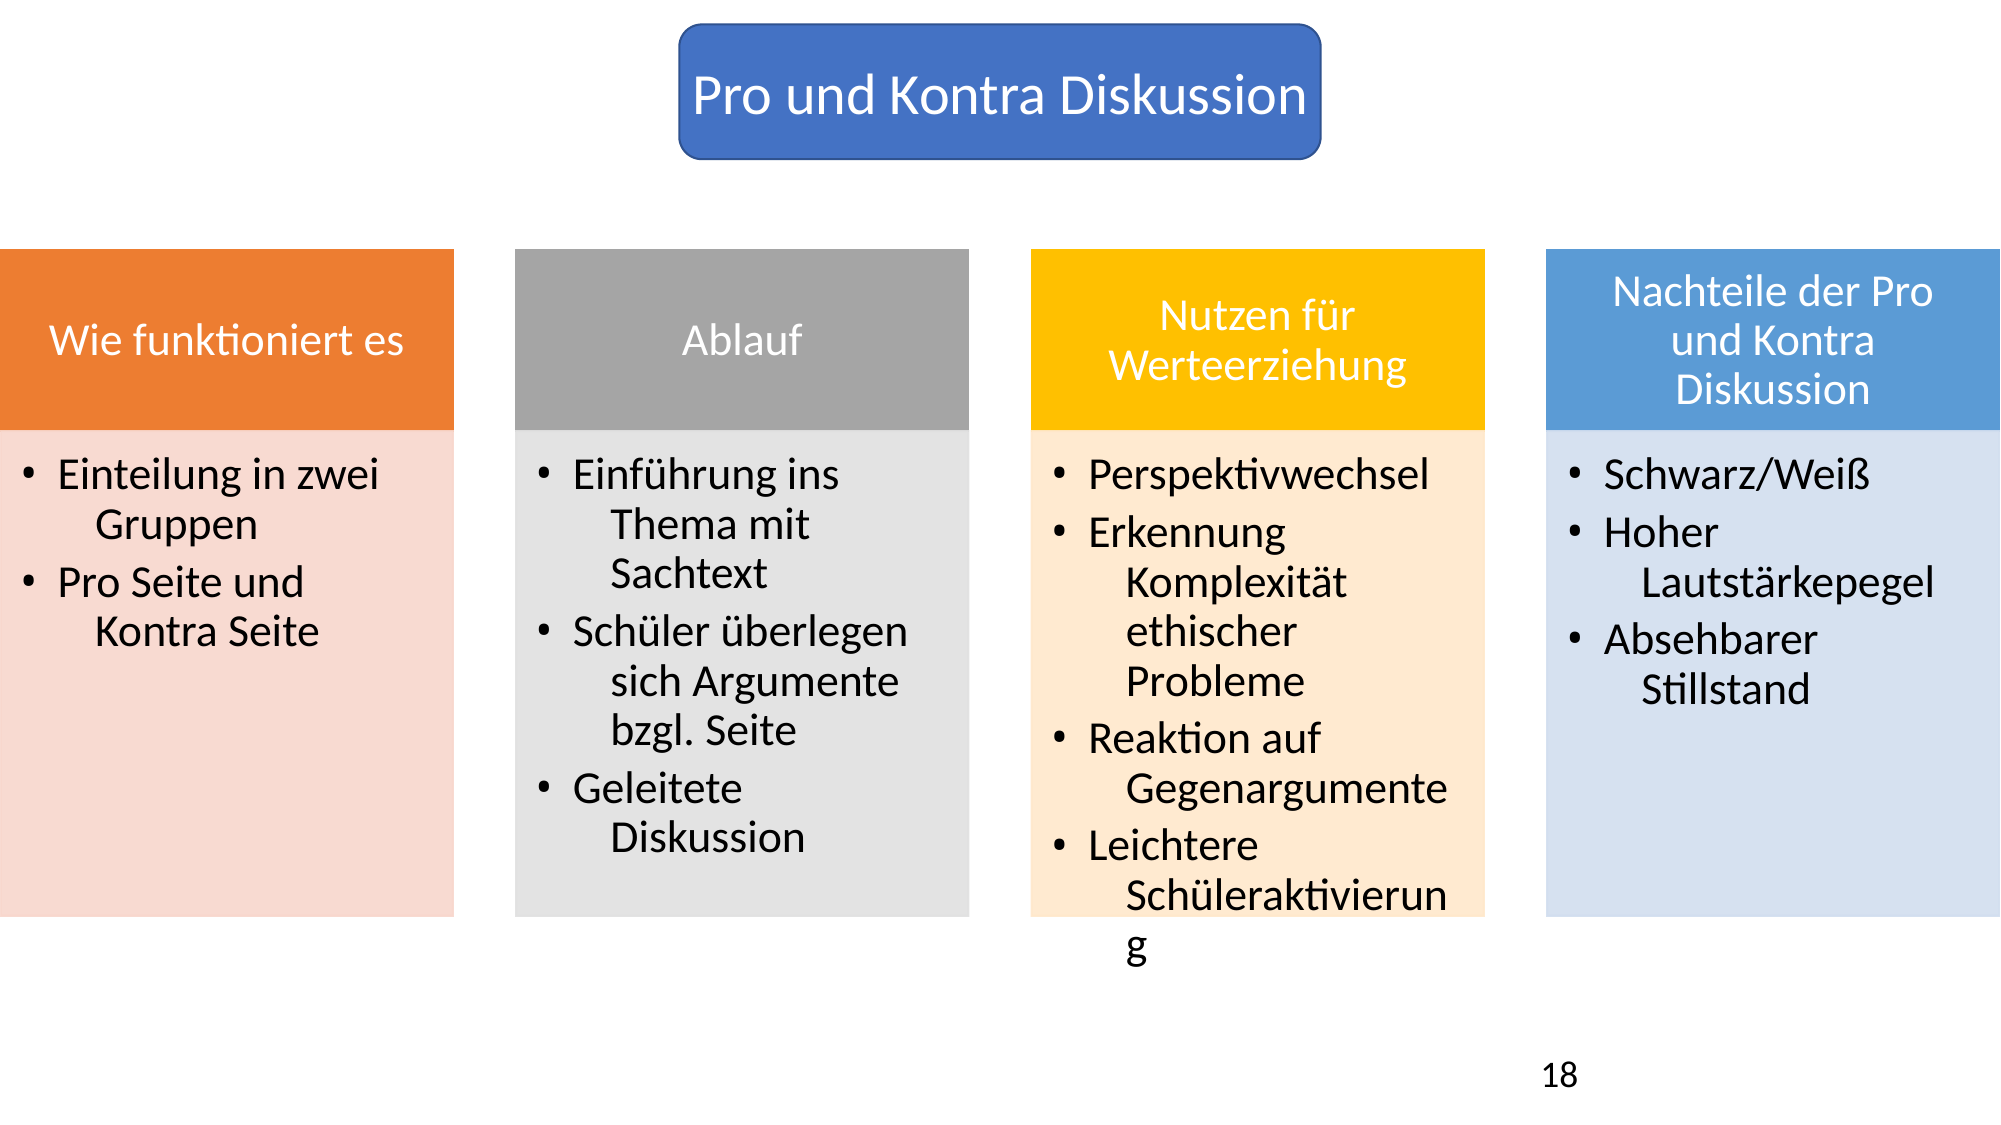

Pro und Kontra Diskussion
Wie funktioniert es
Ablauf
Nutzen für Werteerziehung
Nachteile der Pro und Kontra Diskussion
Einteilung in zwei Gruppen
Pro Seite und Kontra Seite
Einführung ins Thema mit Sachtext
Schüler überlegen sich Argumente bzgl. Seite
Geleitete Diskussion
Perspektivwechsel
Erkennung Komplexität ethischer Probleme
Reaktion auf Gegenargumente
Leichtere Schüleraktivierung
Schwarz/Weiß
Hoher Lautstärkepegel
Absehbarer Stillstand
5